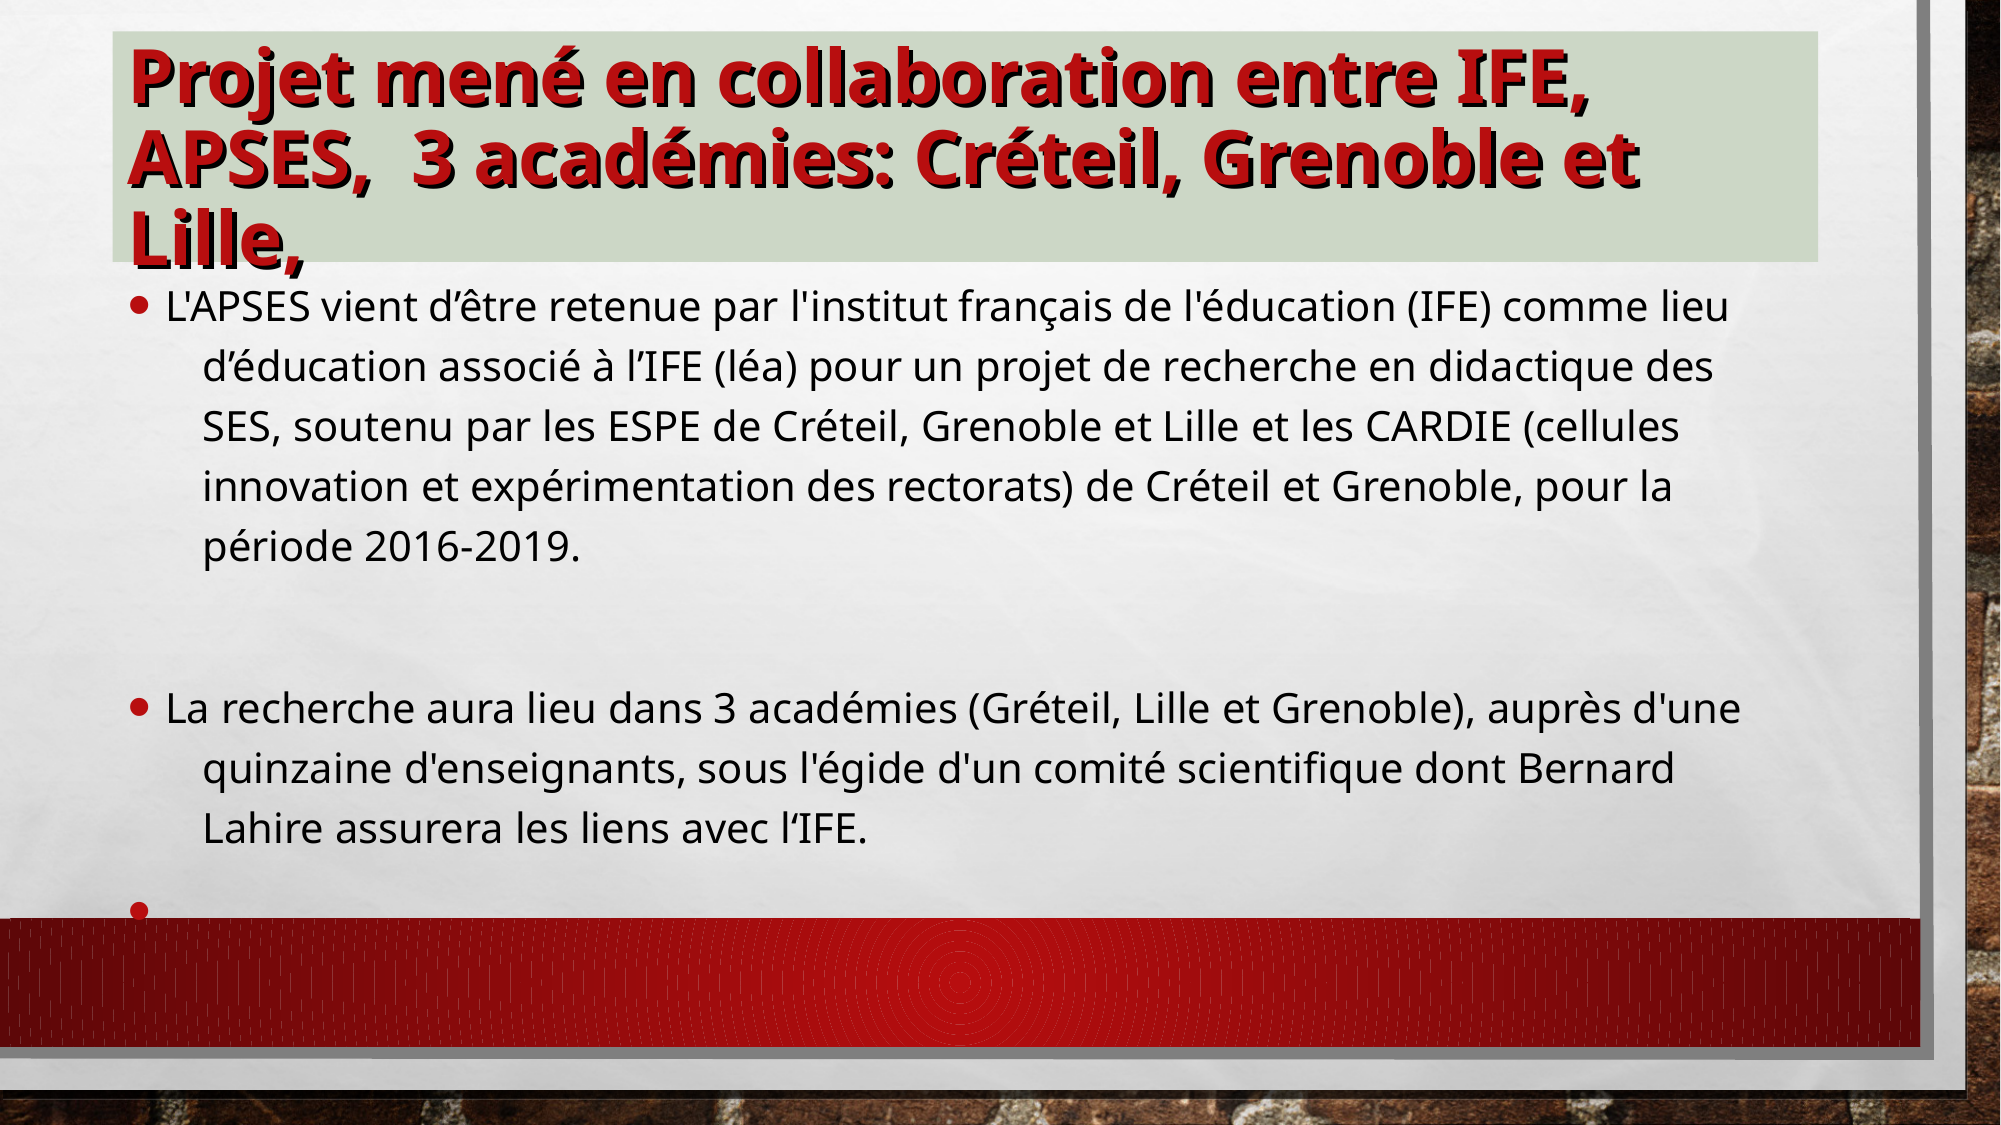

# Projet mené en collaboration entre IFE, APSES, 3 académies: Créteil, Grenoble et Lille,
L'APSES vient d’être retenue par l'institut français de l'éducation (IFE) comme lieu d’éducation associé à l’IFE (léa) pour un projet de recherche en didactique des SES, soutenu par les ESPE de Créteil, Grenoble et Lille et les CARDIE (cellules innovation et expérimentation des rectorats) de Créteil et Grenoble, pour la période 2016-2019.
La recherche aura lieu dans 3 académies (Gréteil, Lille et Grenoble), auprès d'une quinzaine d'enseignants, sous l'égide d'un comité scientifique dont Bernard Lahire assurera les liens avec l‘IFE.